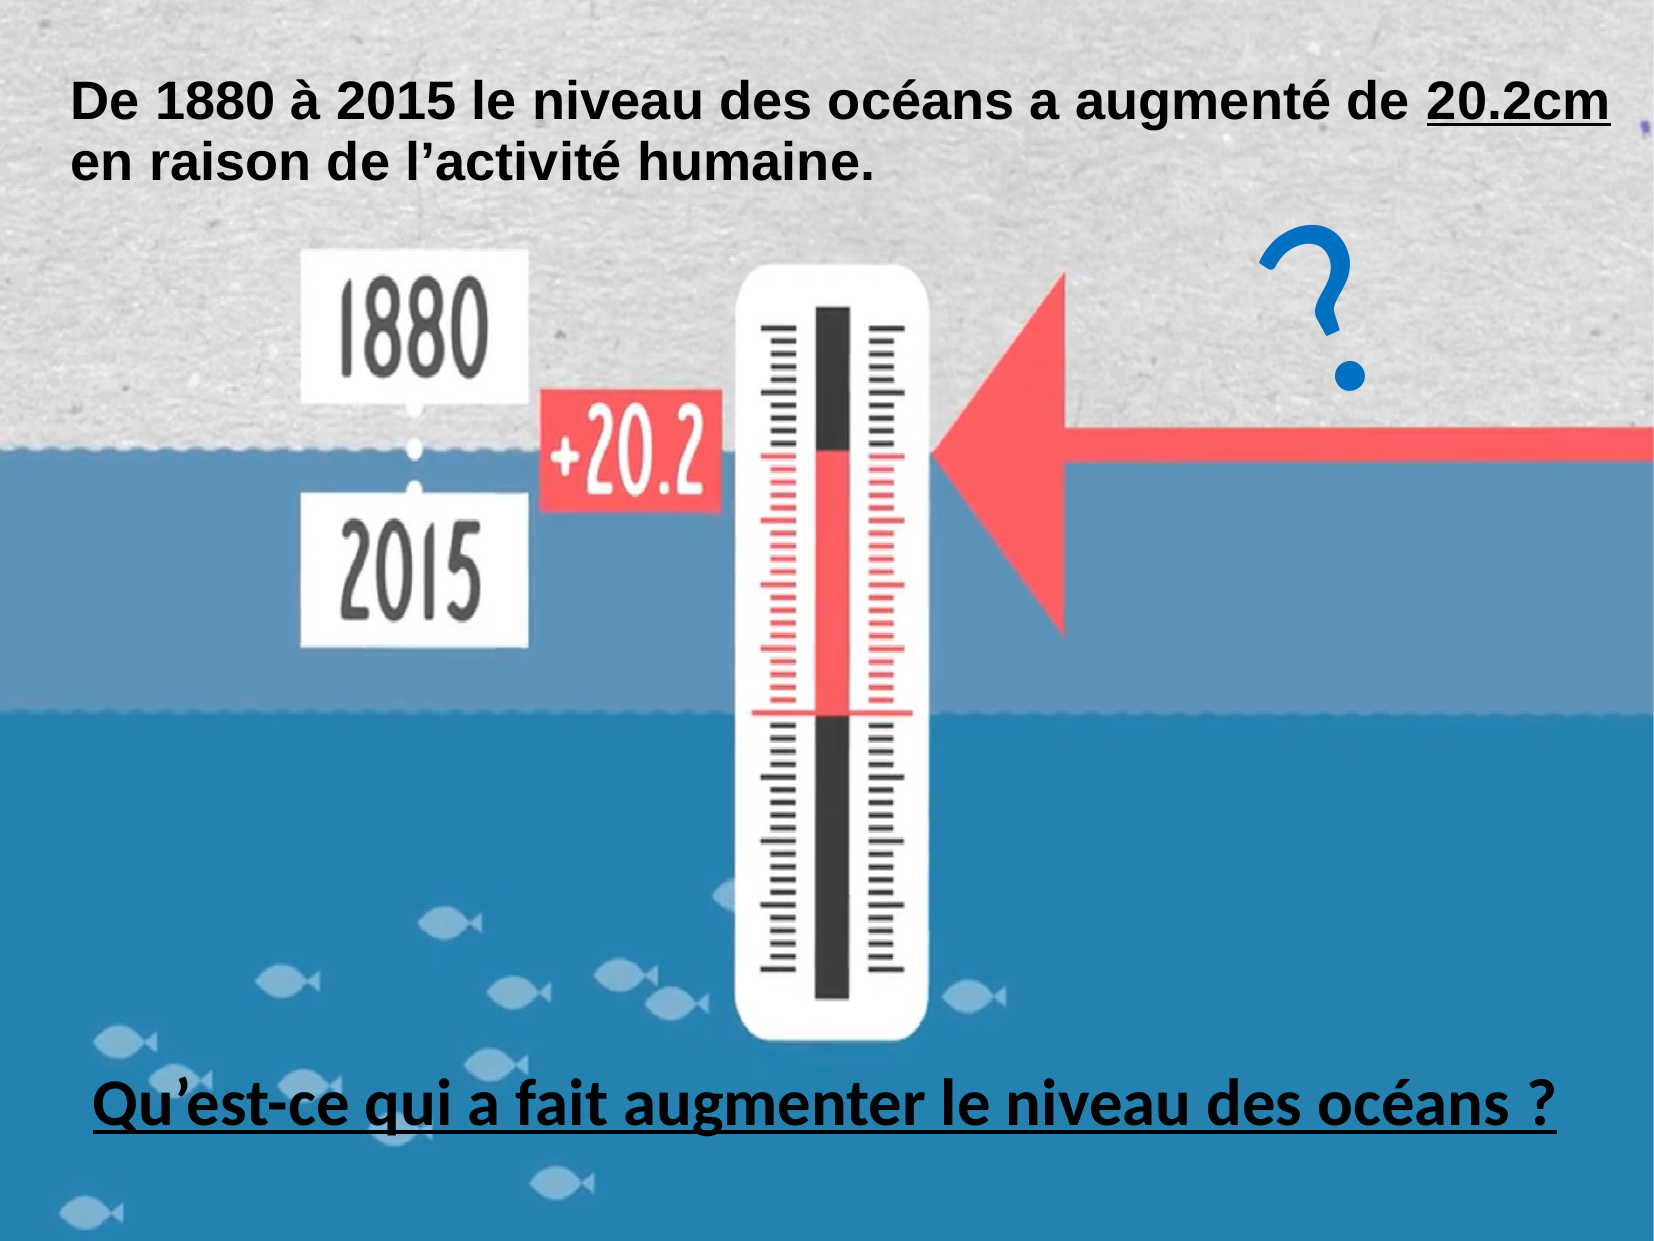

# De 1880 à 2015 le niveau des océans a augmenté de 20.2cm en raison de l’activité humaine.
?
Qu’est-ce qui a fait augmenter le niveau des océans ?